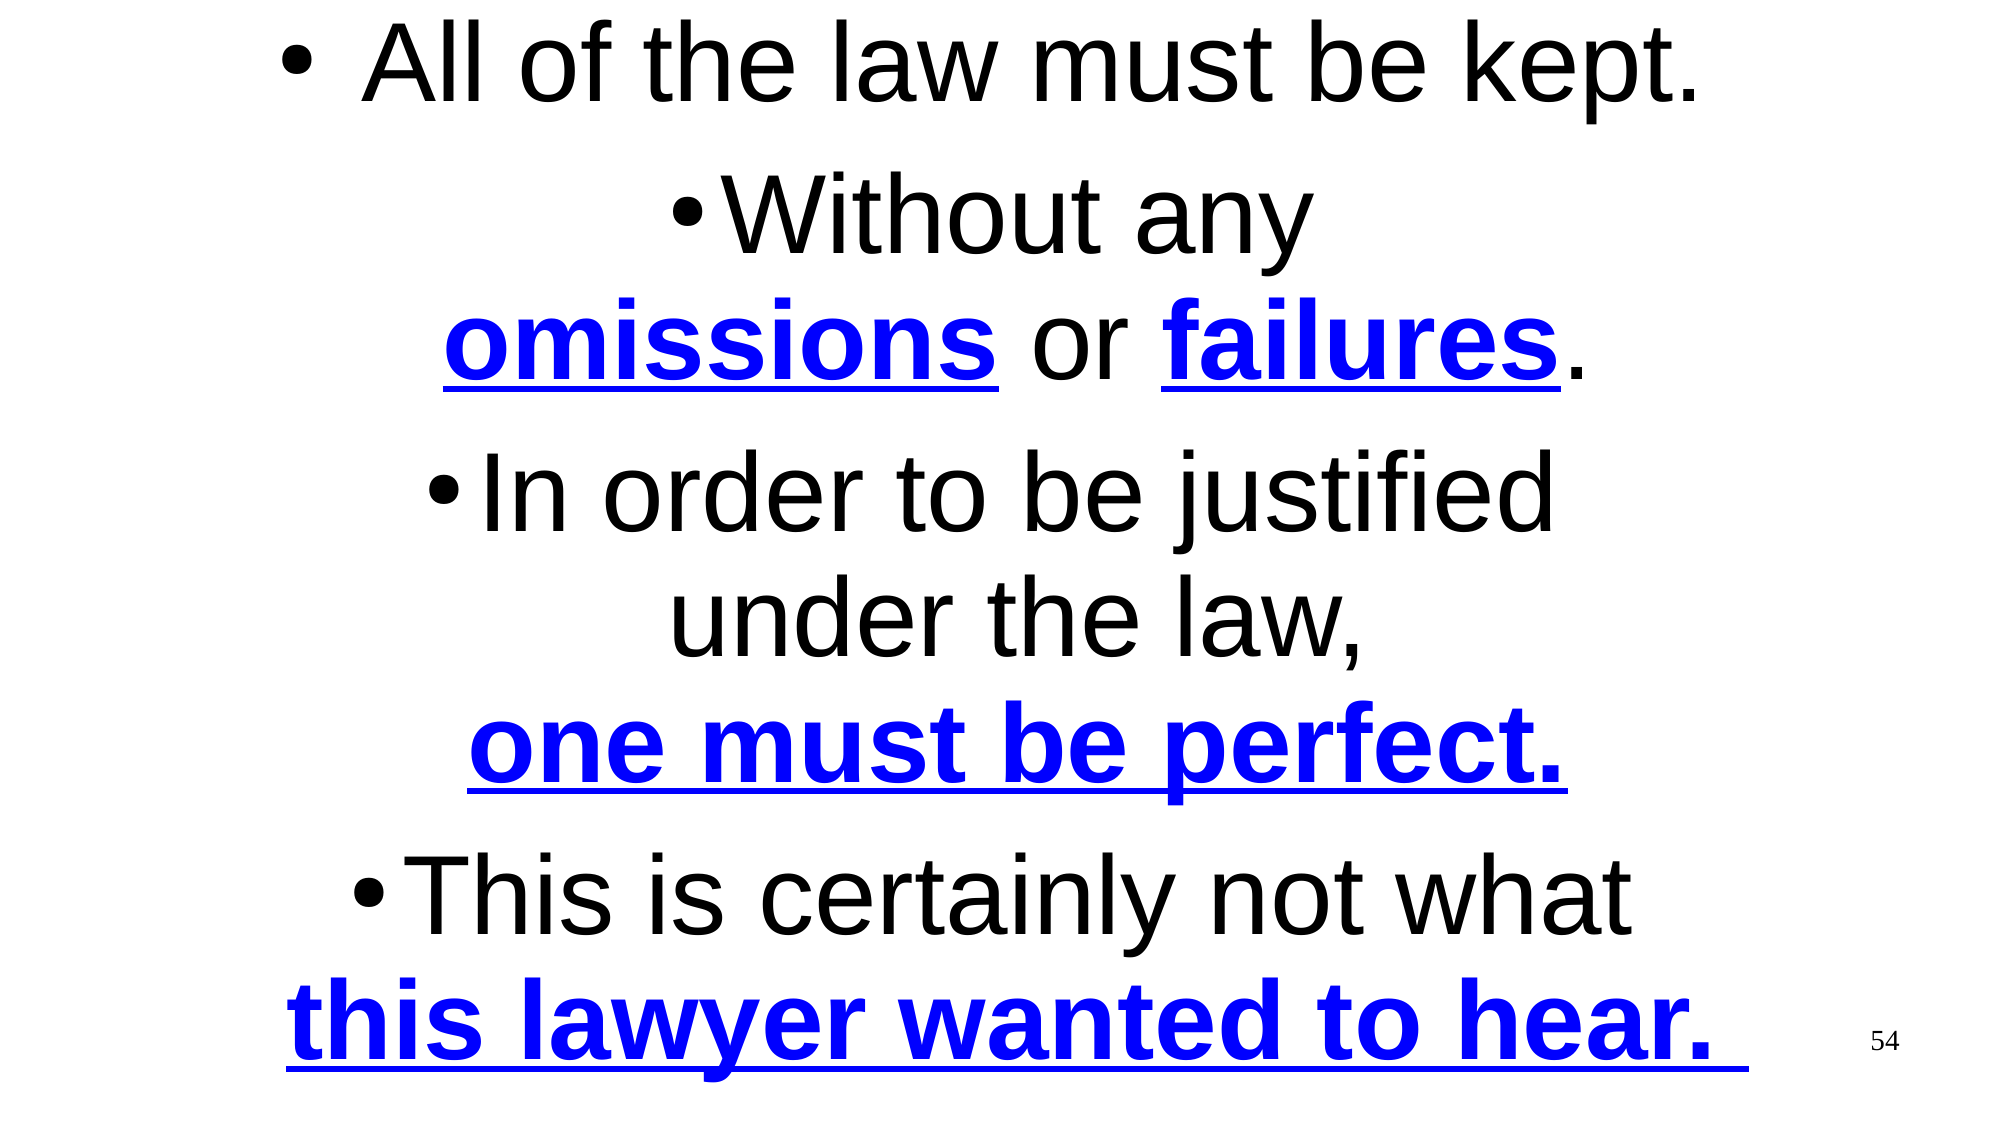

# All of the law must be kept.
Without any
omissions or failures.
In order to be justified
under the law,
one must be perfect.
This is certainly not what
this lawyer wanted to hear.
54